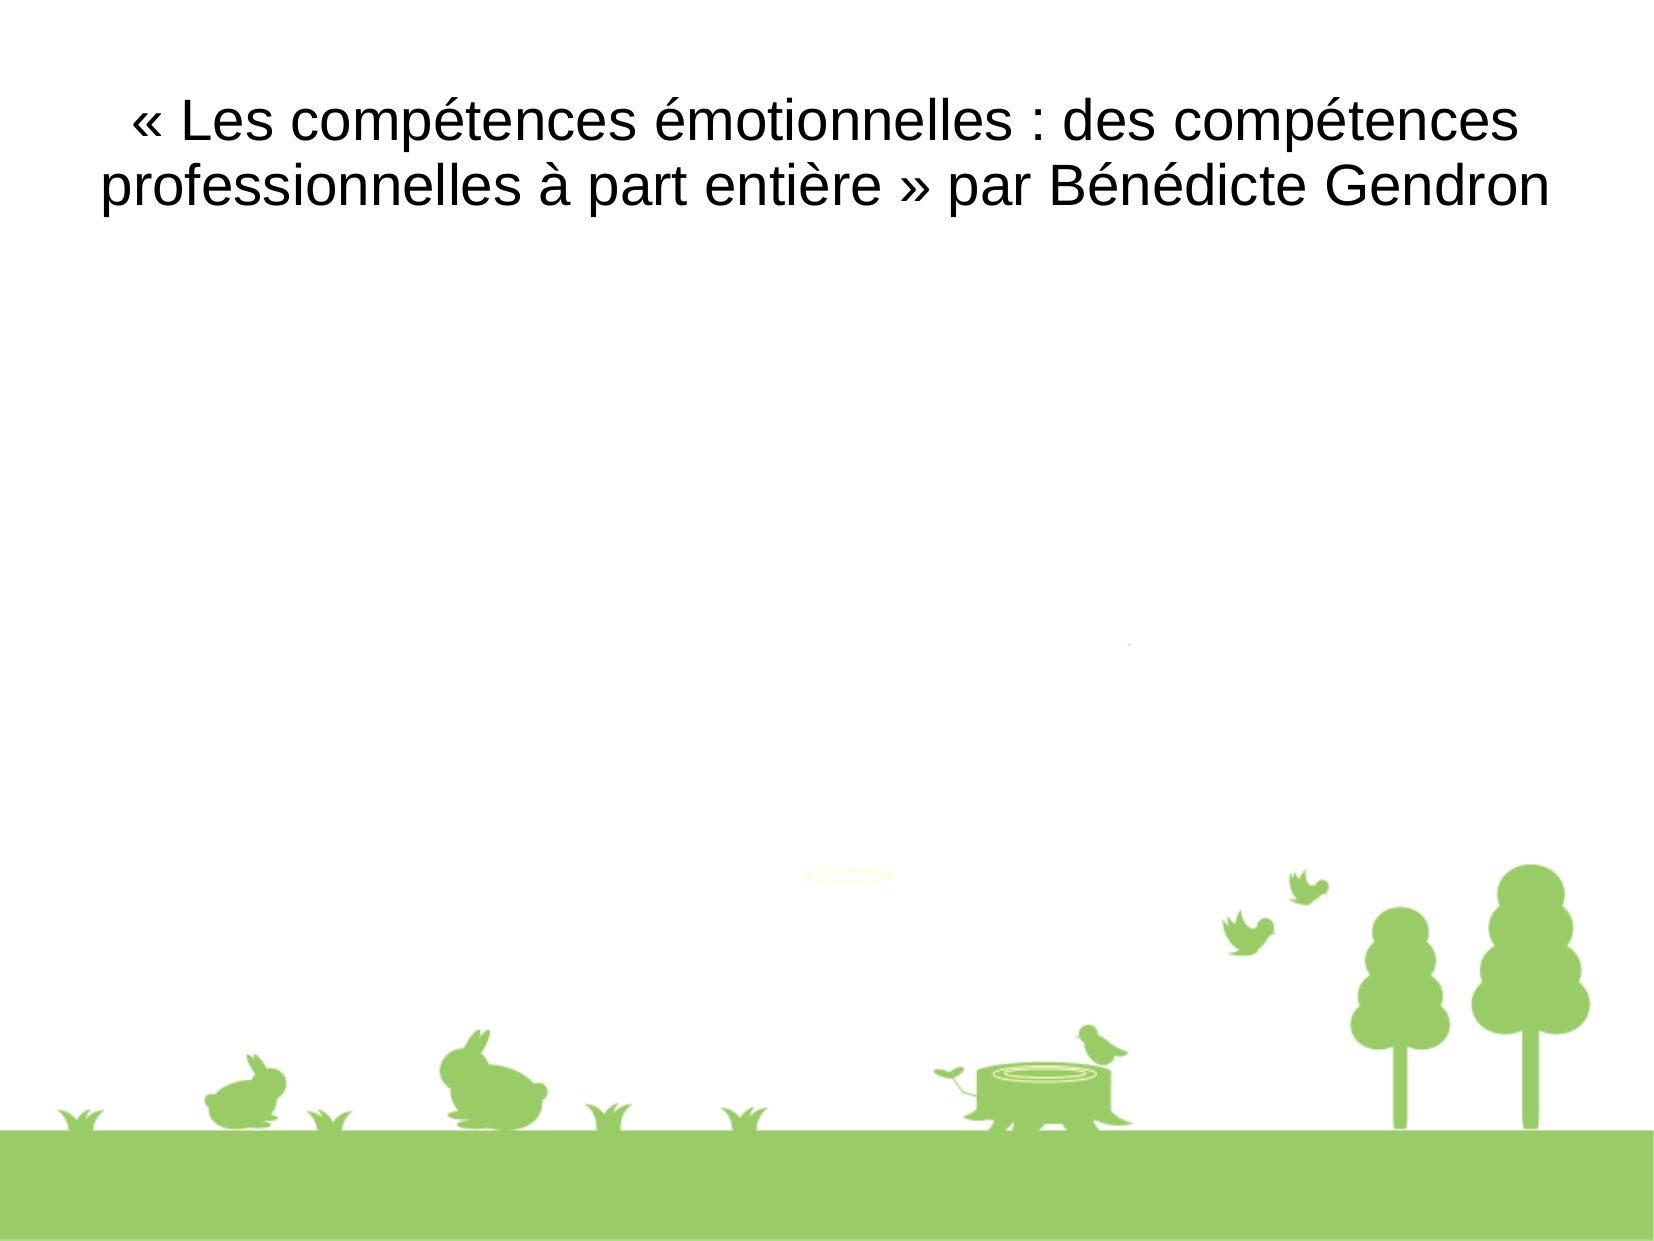

# « Les compétences émotionnelles : des compétences professionnelles à part entière » par Bénédicte Gendron